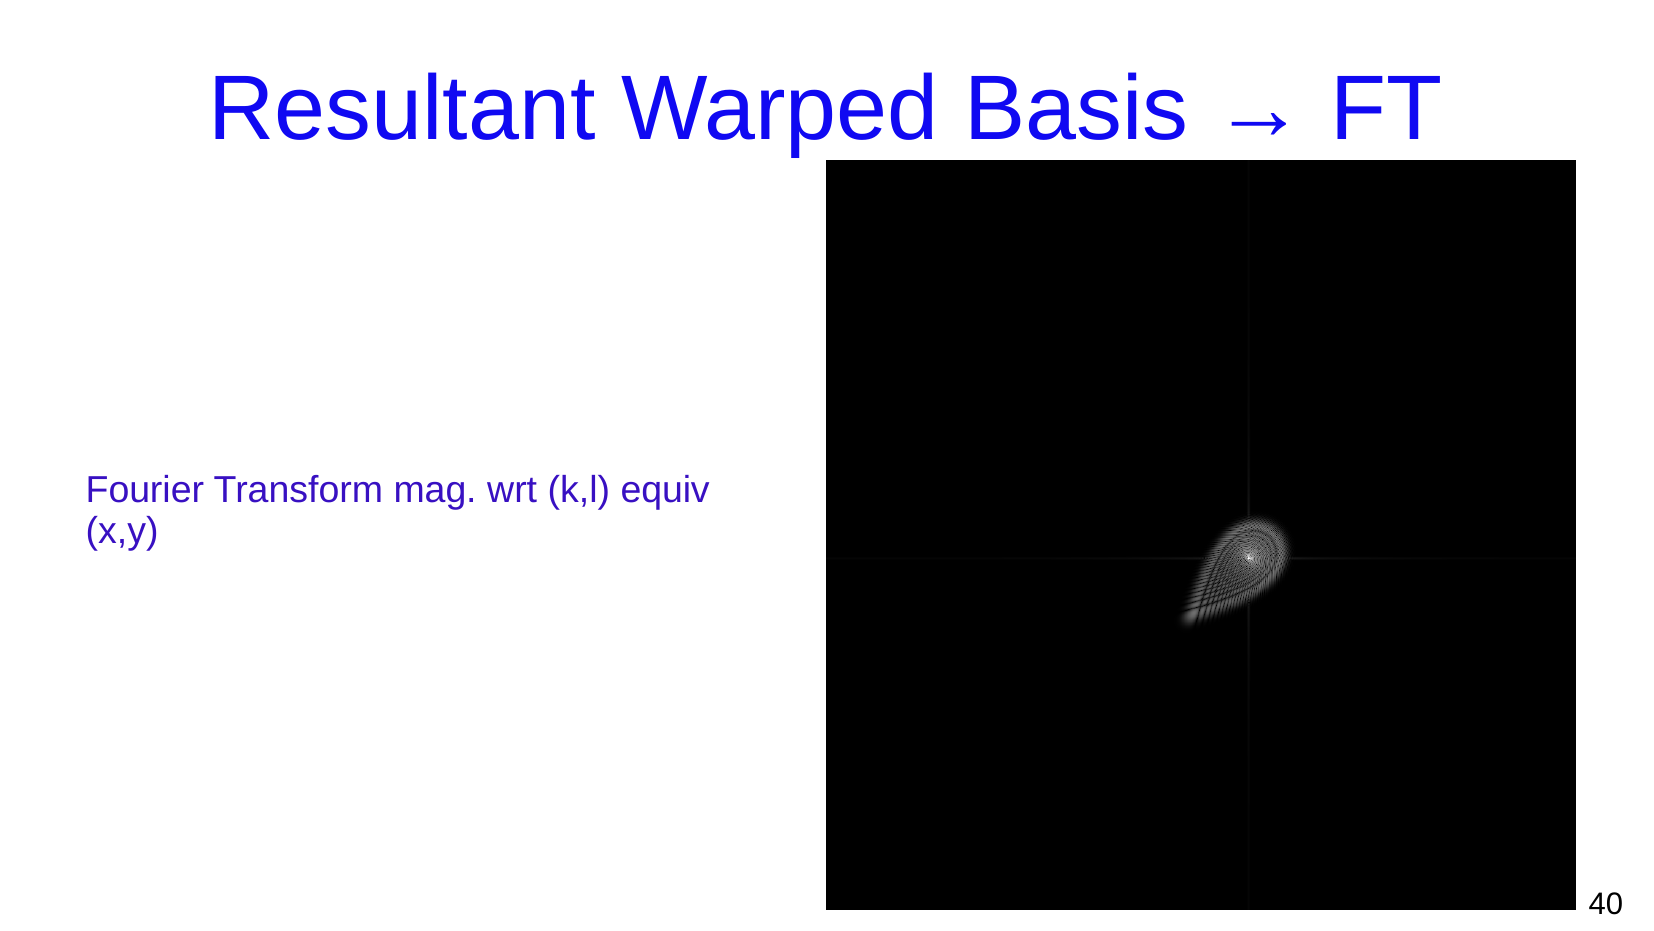

# Resultant Warped Basis → FT
Fourier Transform mag. wrt (k,l) equiv (x,y)